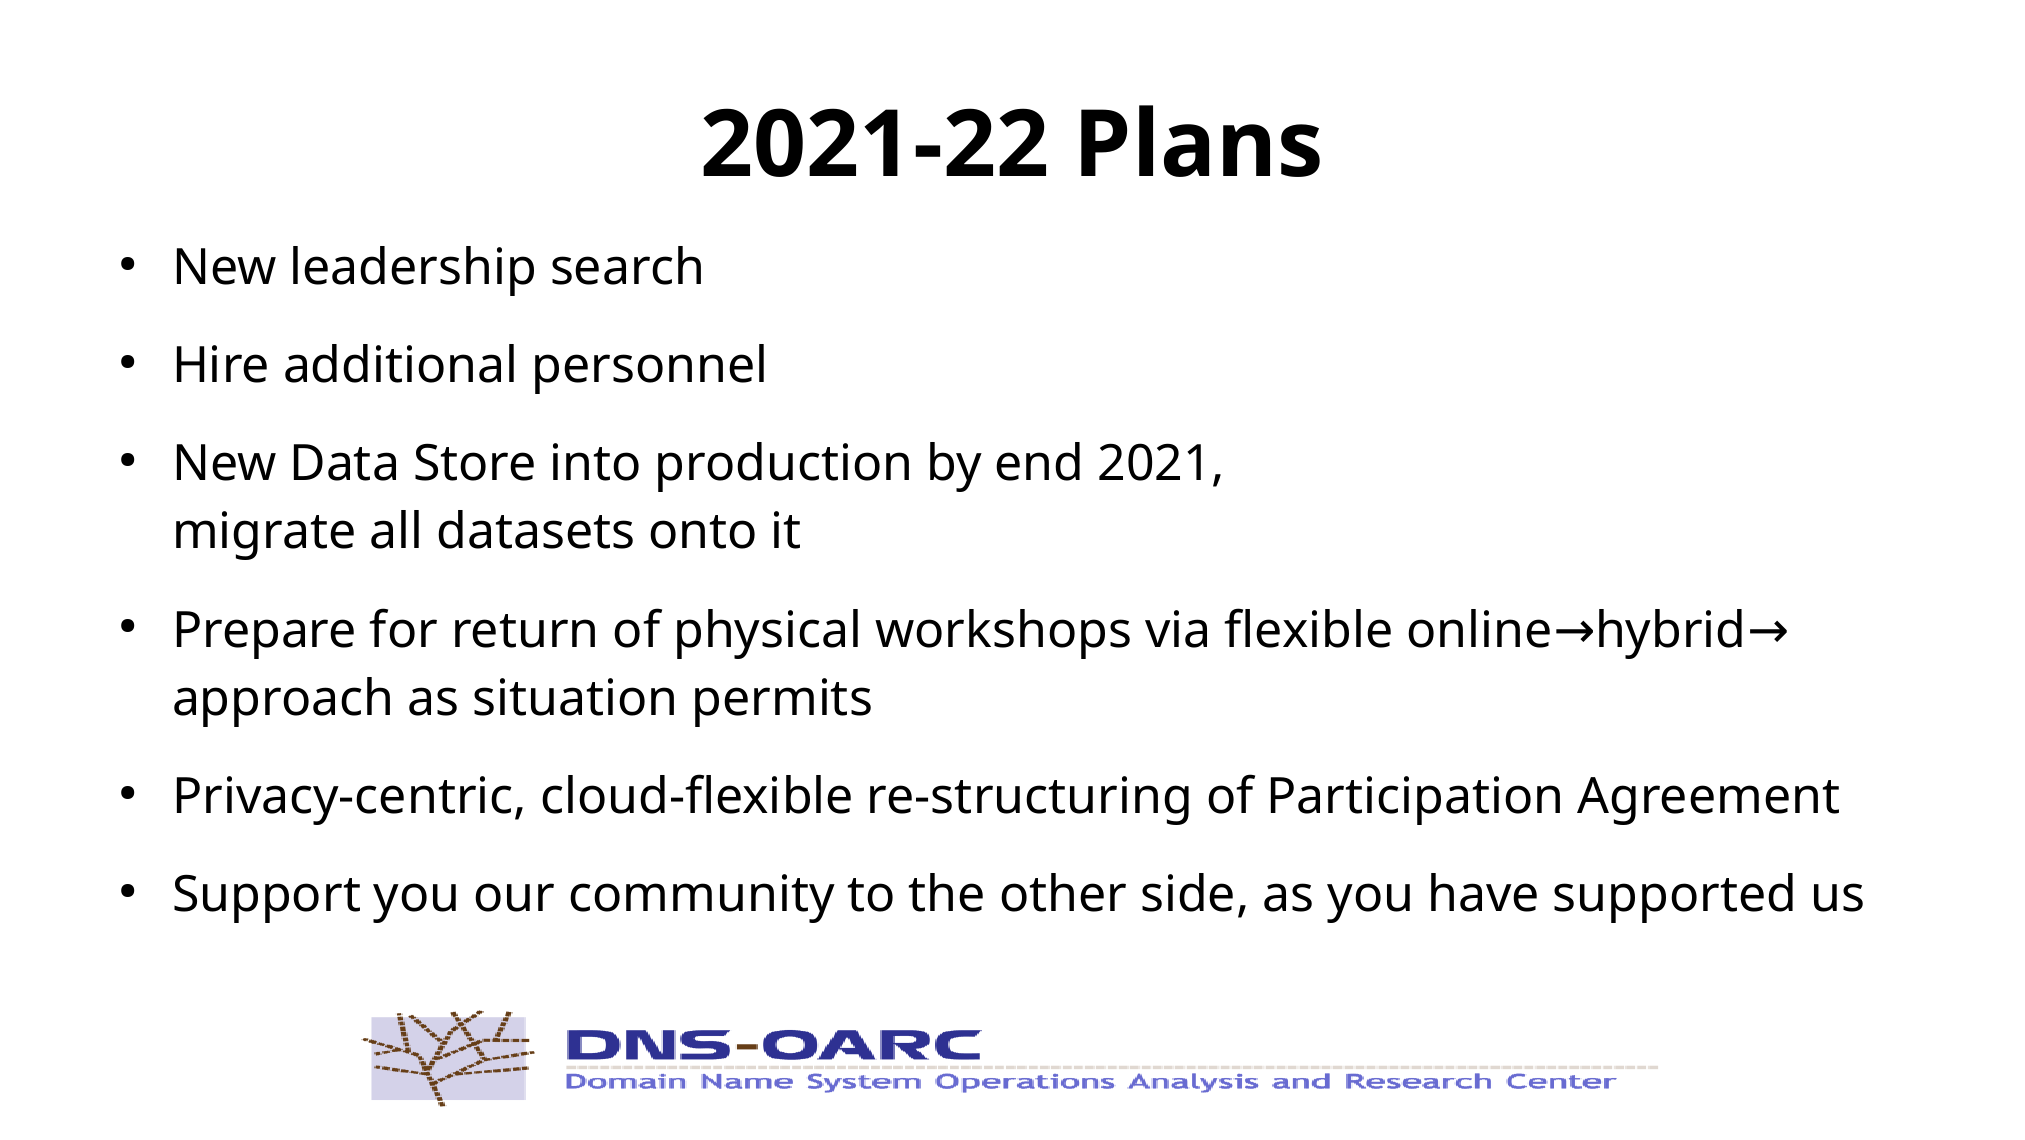

# 2021-22 Plans
New leadership search
Hire additional personnel
New Data Store into production by end 2021,
migrate all datasets onto it
Prepare for return of physical workshops via flexible online→hybrid→
approach as situation permits
Privacy-centric, cloud-flexible re-structuring of Participation Agreement
Support you our community to the other side, as you have supported us